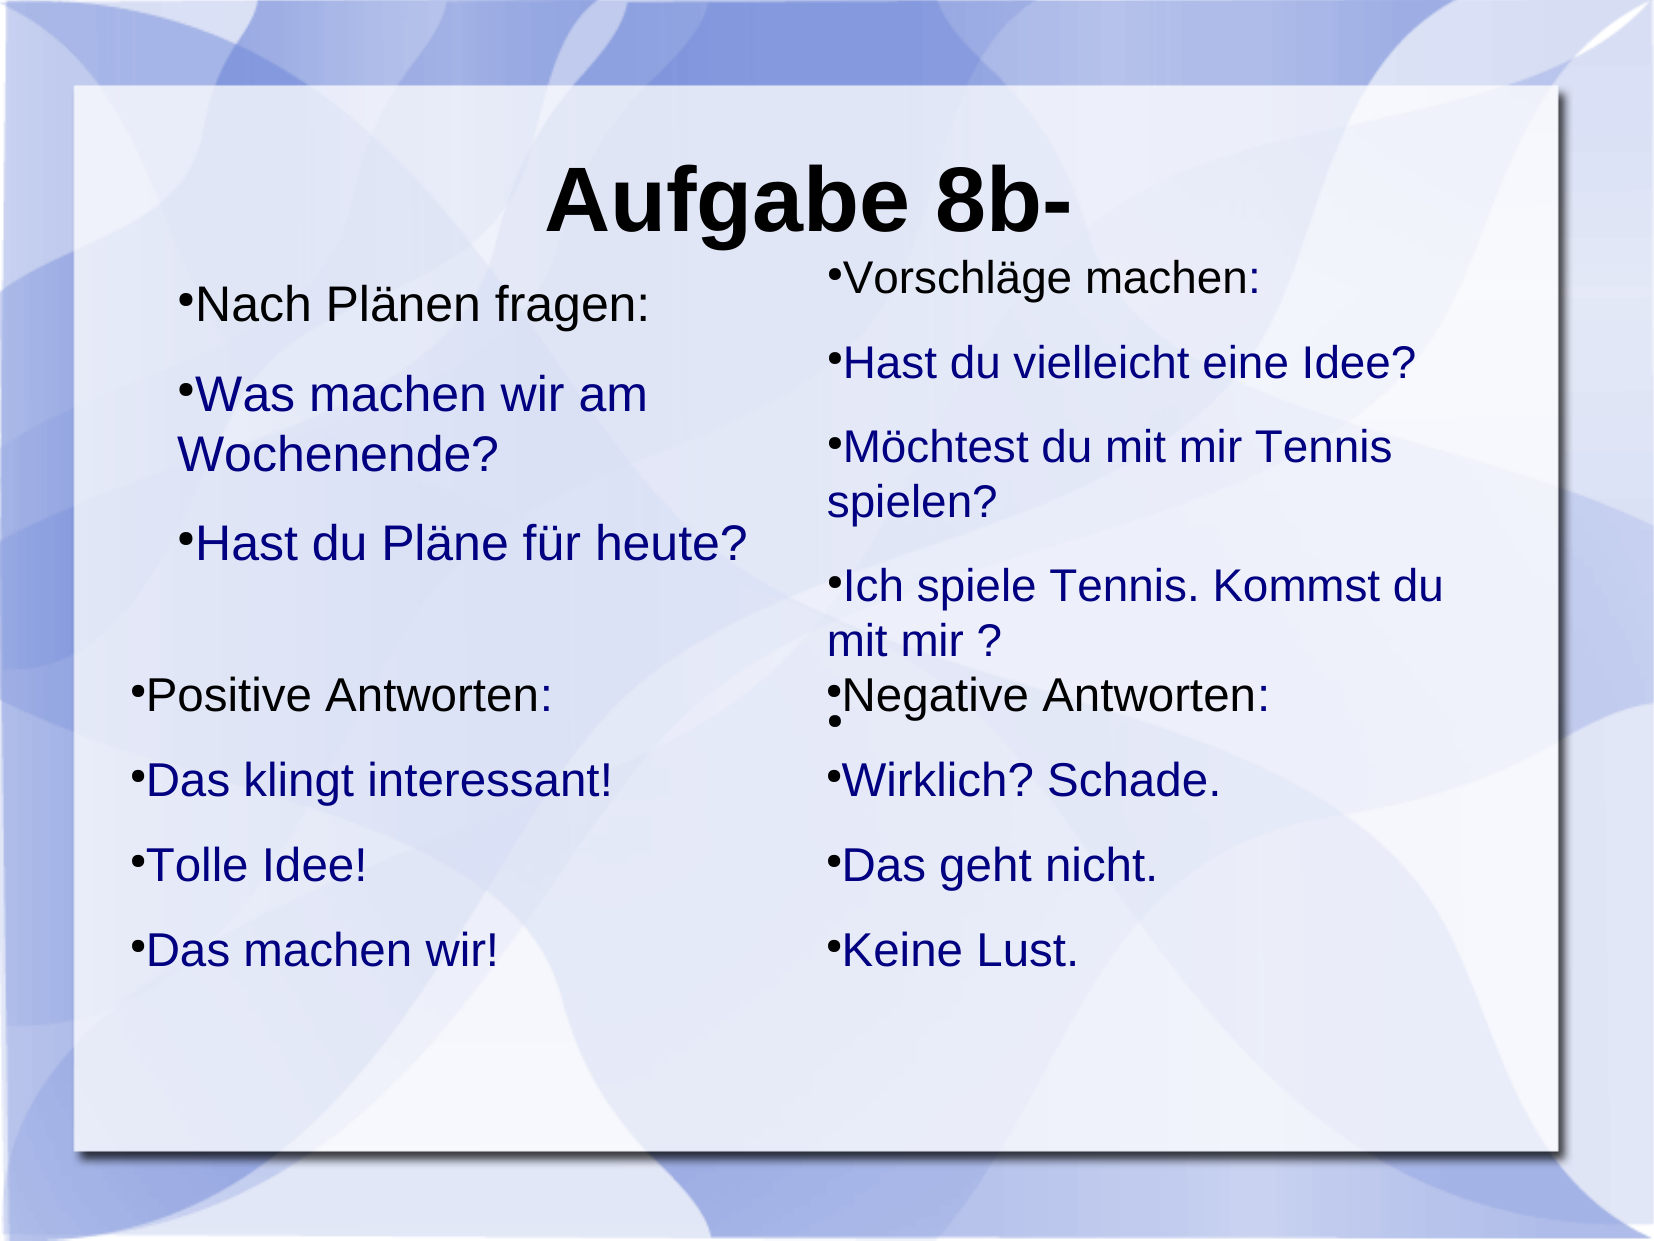

# Aufgabe 8b-
Vorschläge machen:
Hast du vielleicht eine Idee?
Möchtest du mit mir Tennis spielen?
Ich spiele Tennis. Kommst du mit mir ?
Nach Plänen fragen:
Was machen wir am Wochenende?
Hast du Pläne für heute?
Positive Antworten:
Das klingt interessant!
Tolle Idee!
Das machen wir!
Negative Antworten:
Wirklich? Schade.
Das geht nicht.
Keine Lust.